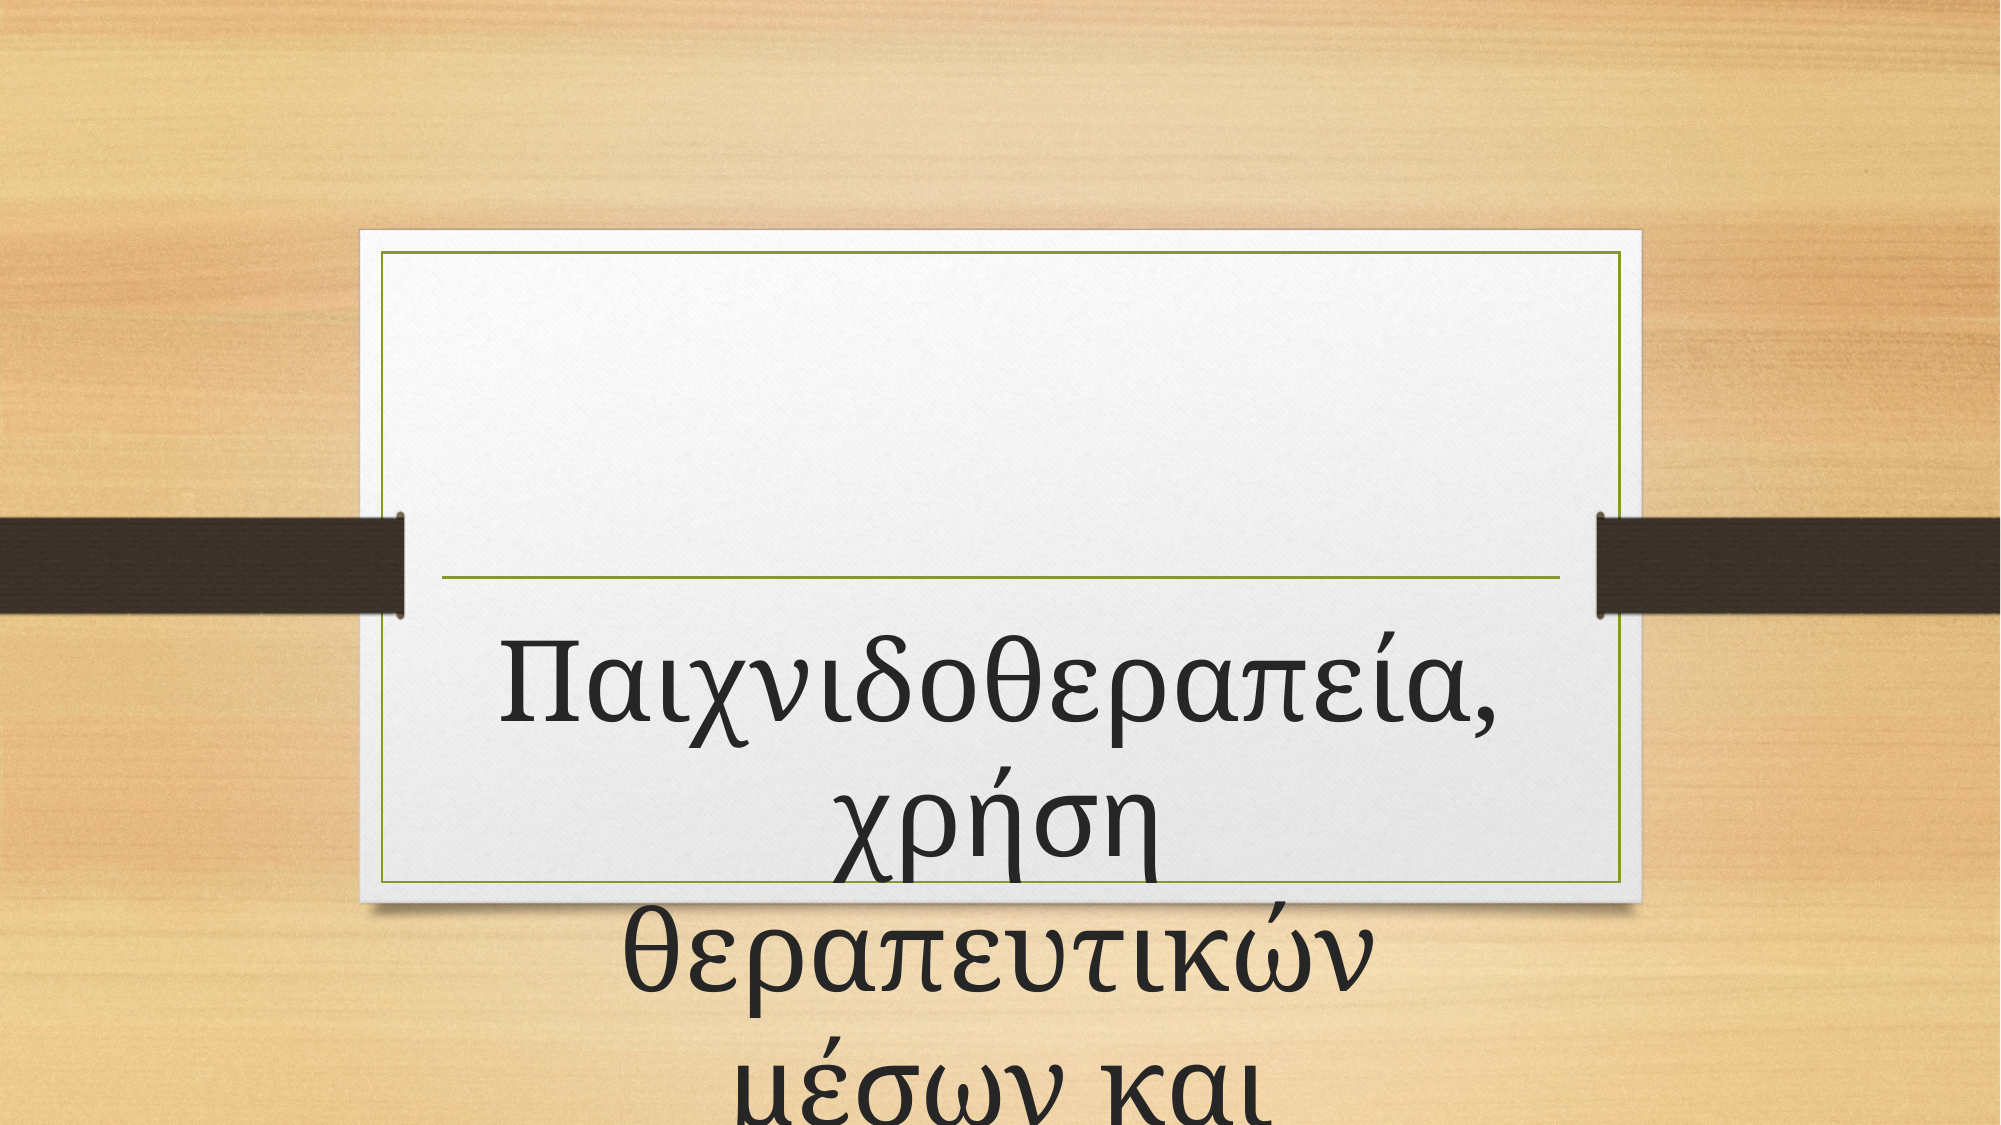

# Παιχνιδοθεραπεία, χρήση θεραπευτικών μέσων και δραστηριότητες